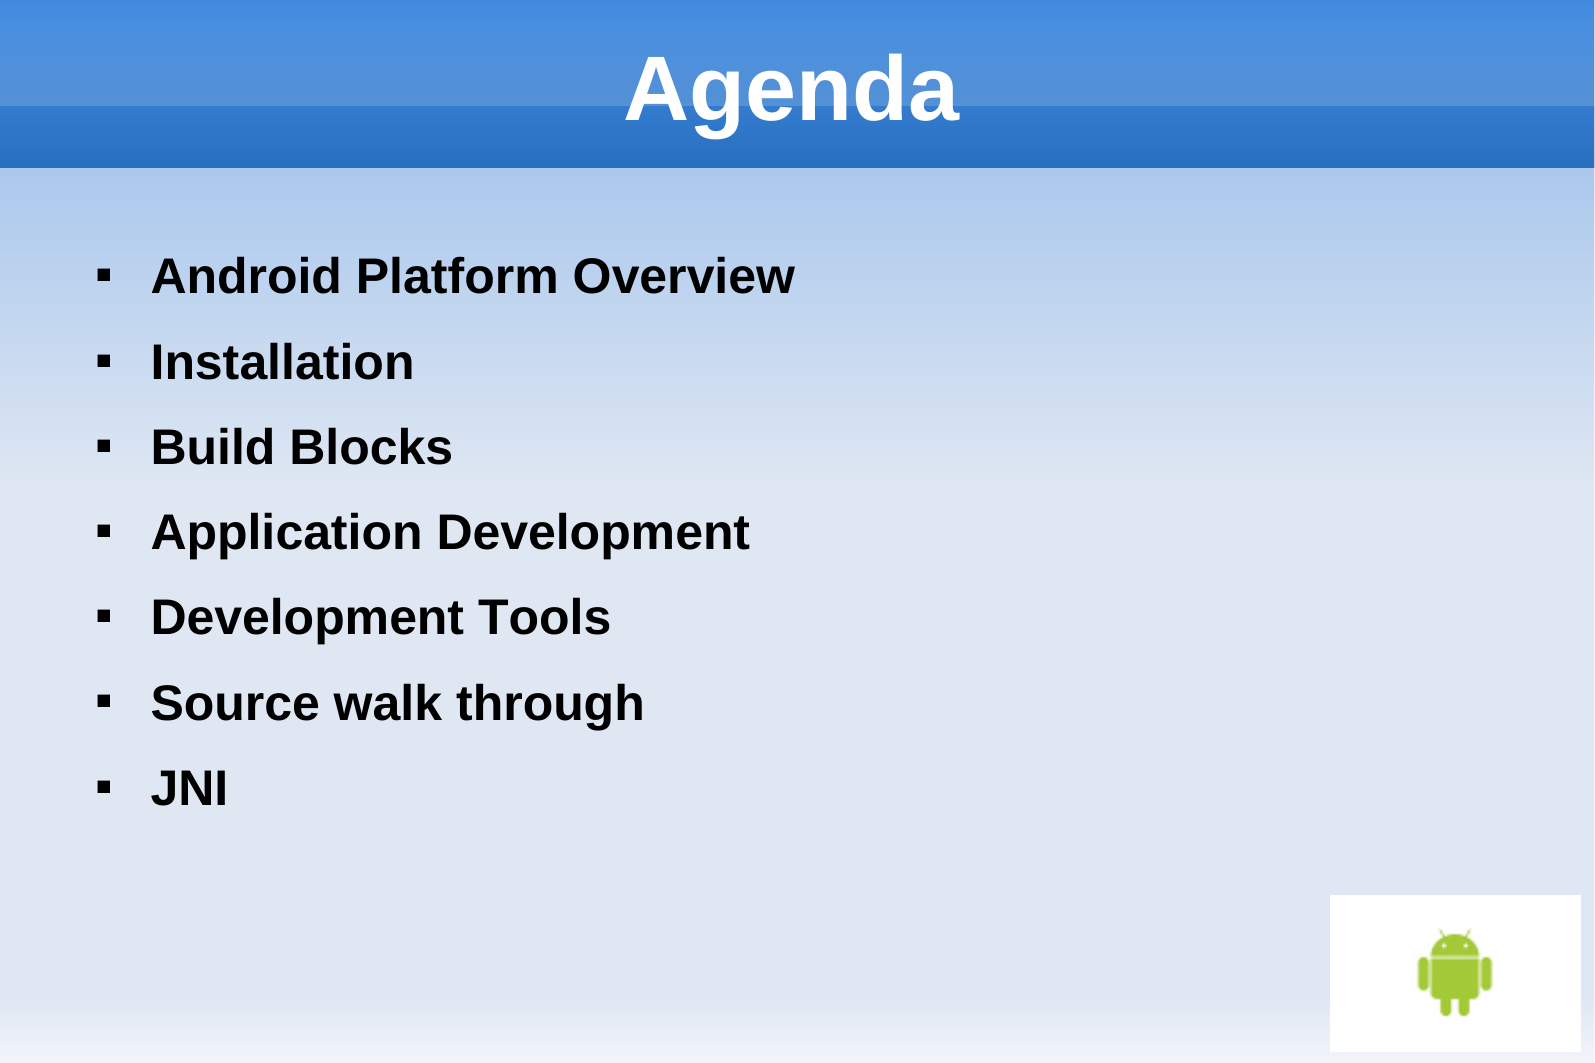

# Agenda
Android Platform Overview
Installation
Build Blocks
Application Development
Development Tools
Source walk through
JNI